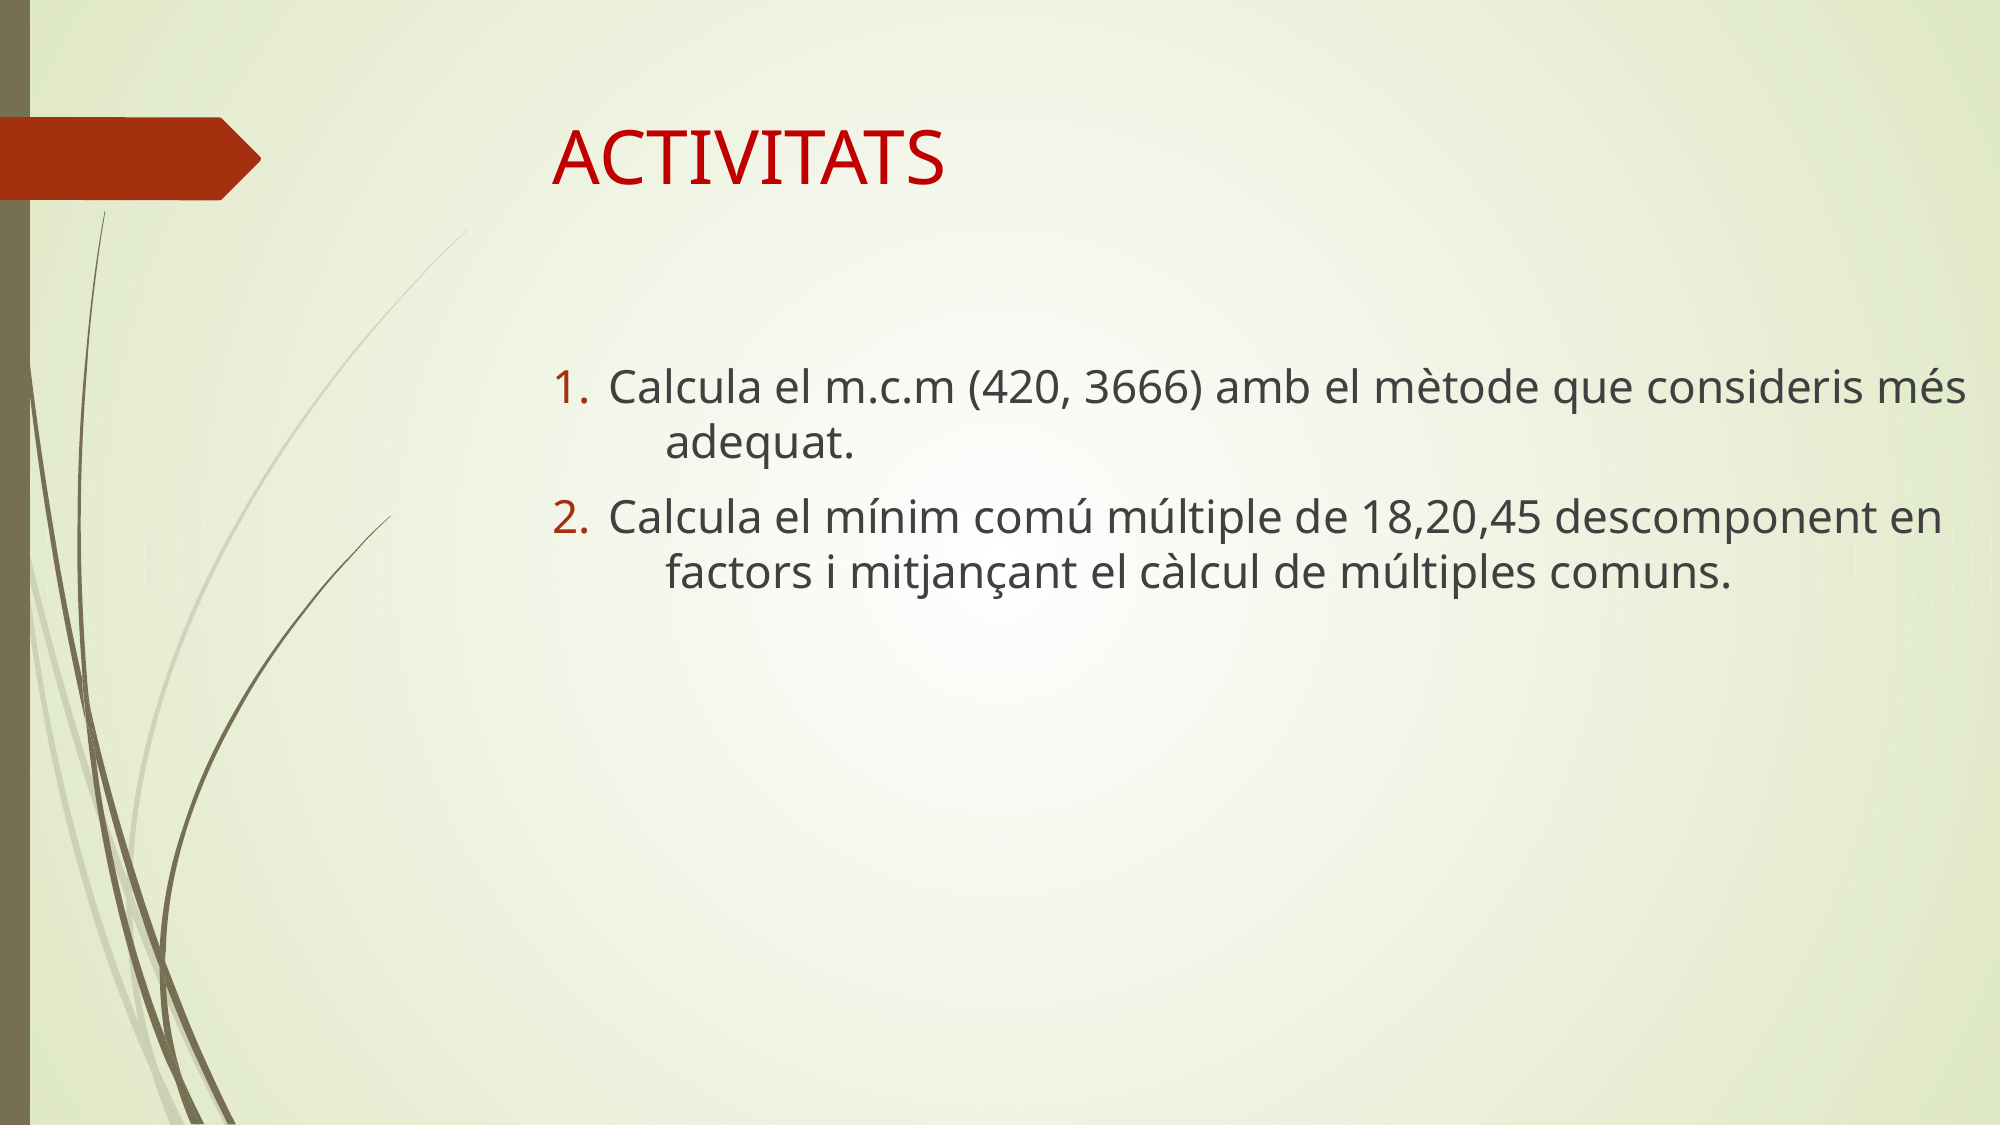

# ACTIVITATS
Calcula el m.c.m (420, 3666) amb el mètode que consideris més adequat.
Calcula el mínim comú múltiple de 18,20,45 descomponent en factors i mitjançant el càlcul de múltiples comuns.